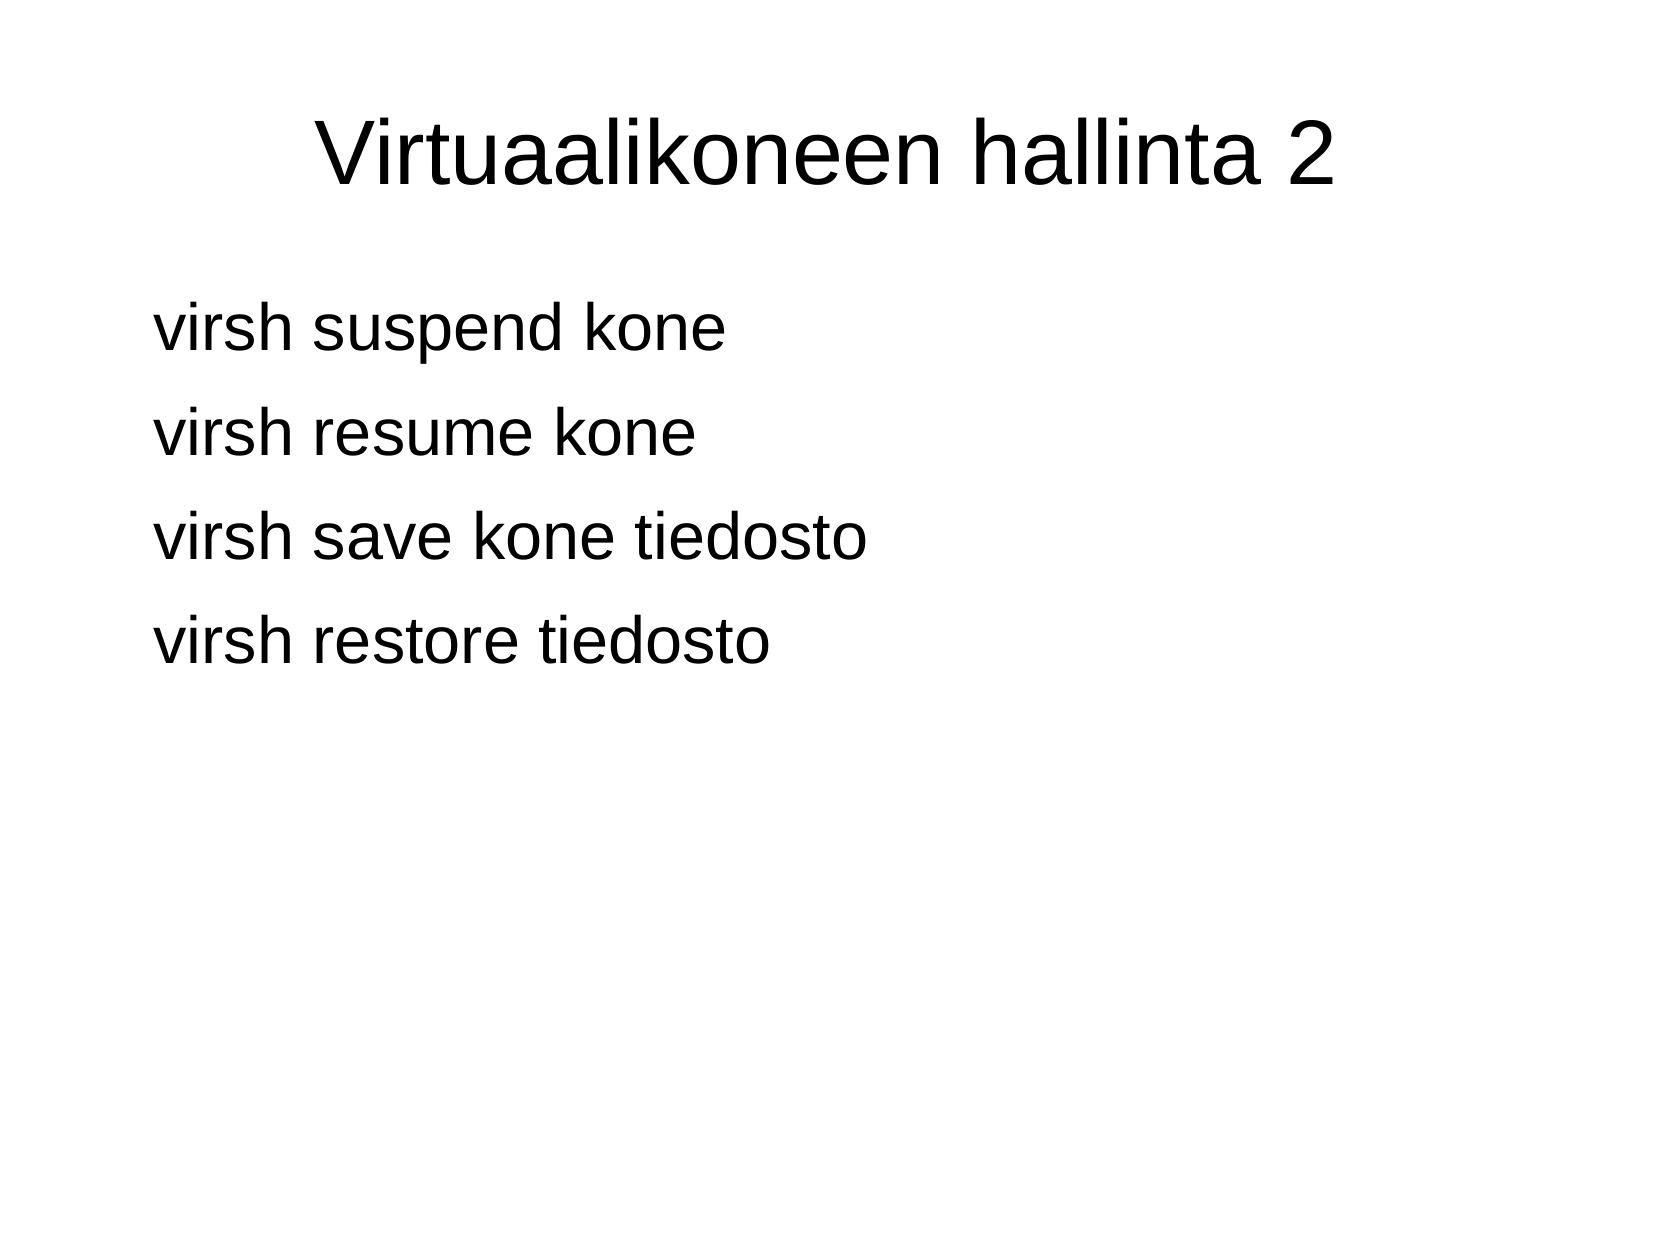

# Virtuaalikoneen hallinta 2
virsh suspend kone
virsh resume kone
virsh save kone tiedosto
virsh restore tiedosto